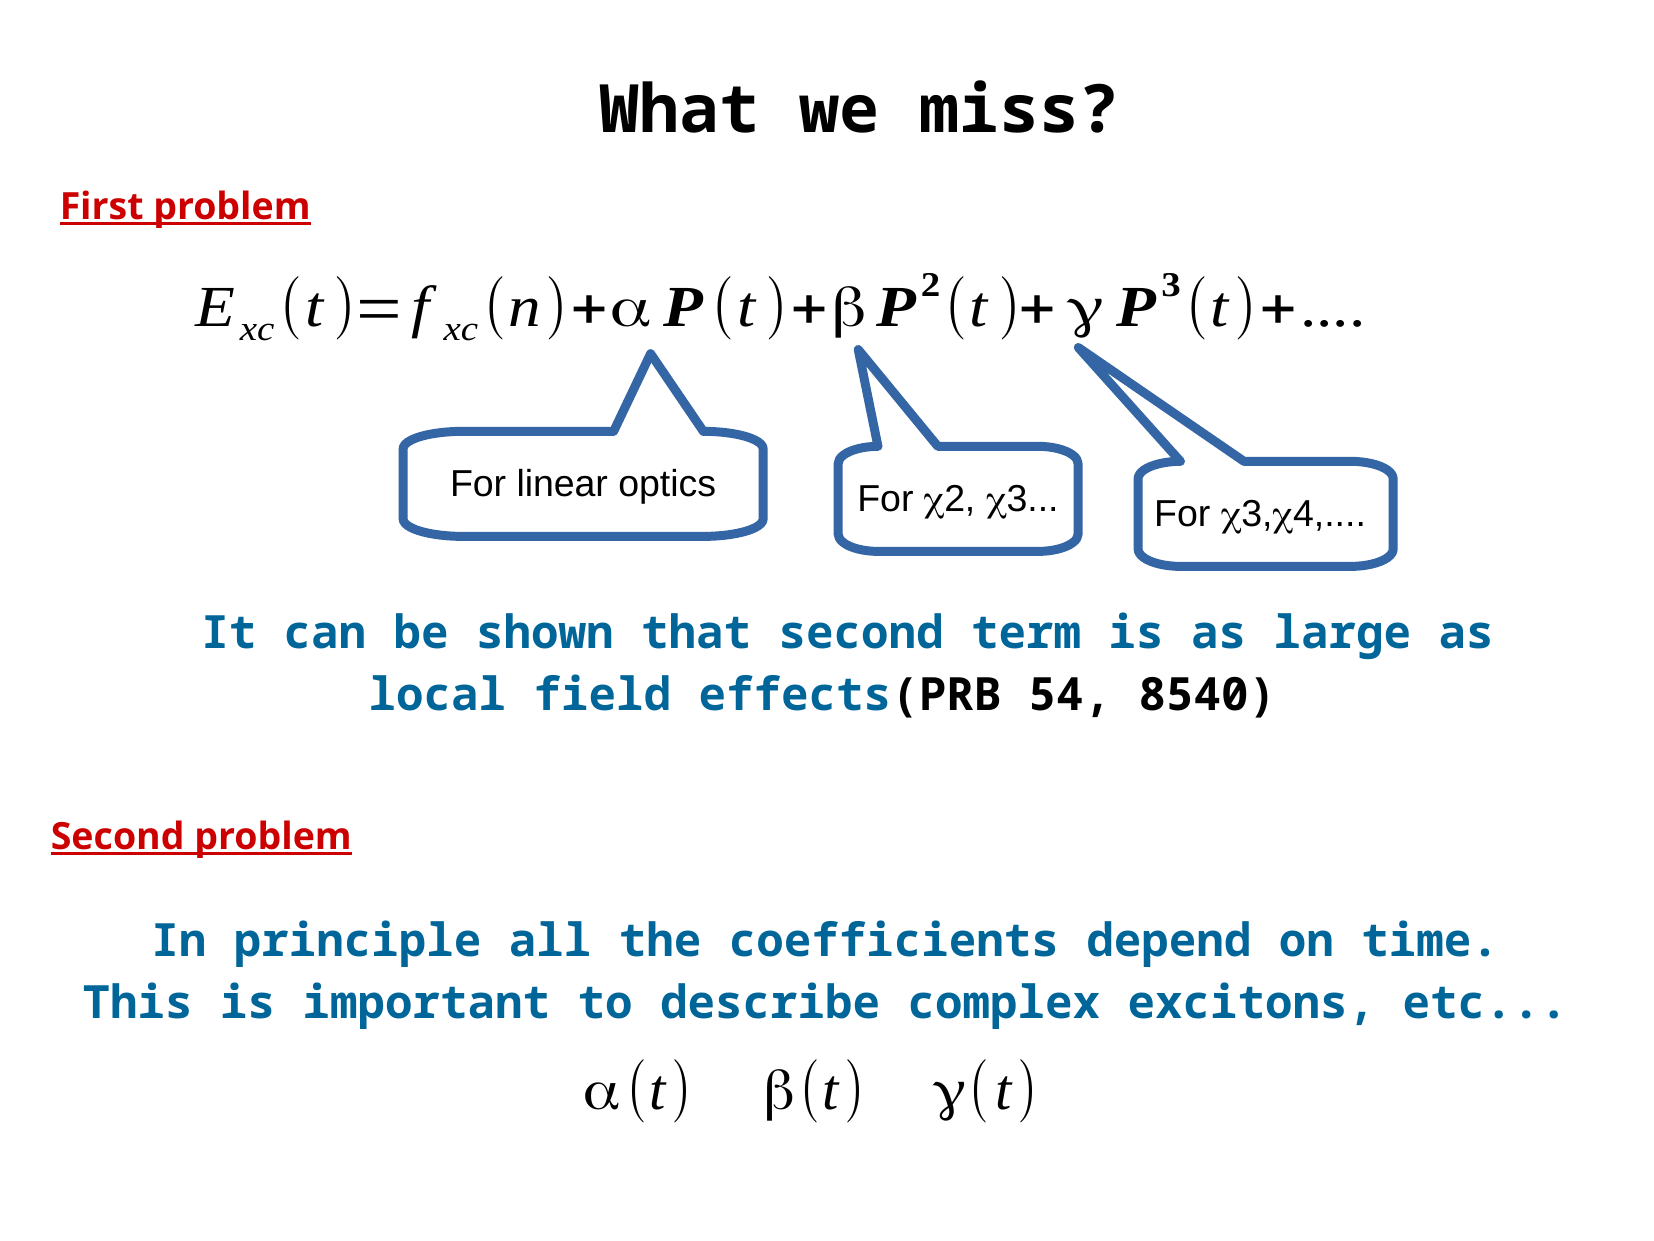

# What we miss?
First problem
For linear optics
For c2, c3...
For c3,c4,....
It can be shown that second term is as large as local field effects(PRB 54, 8540)
Second problem
In principle all the coefficients depend on time.
This is important to describe complex excitons, etc...